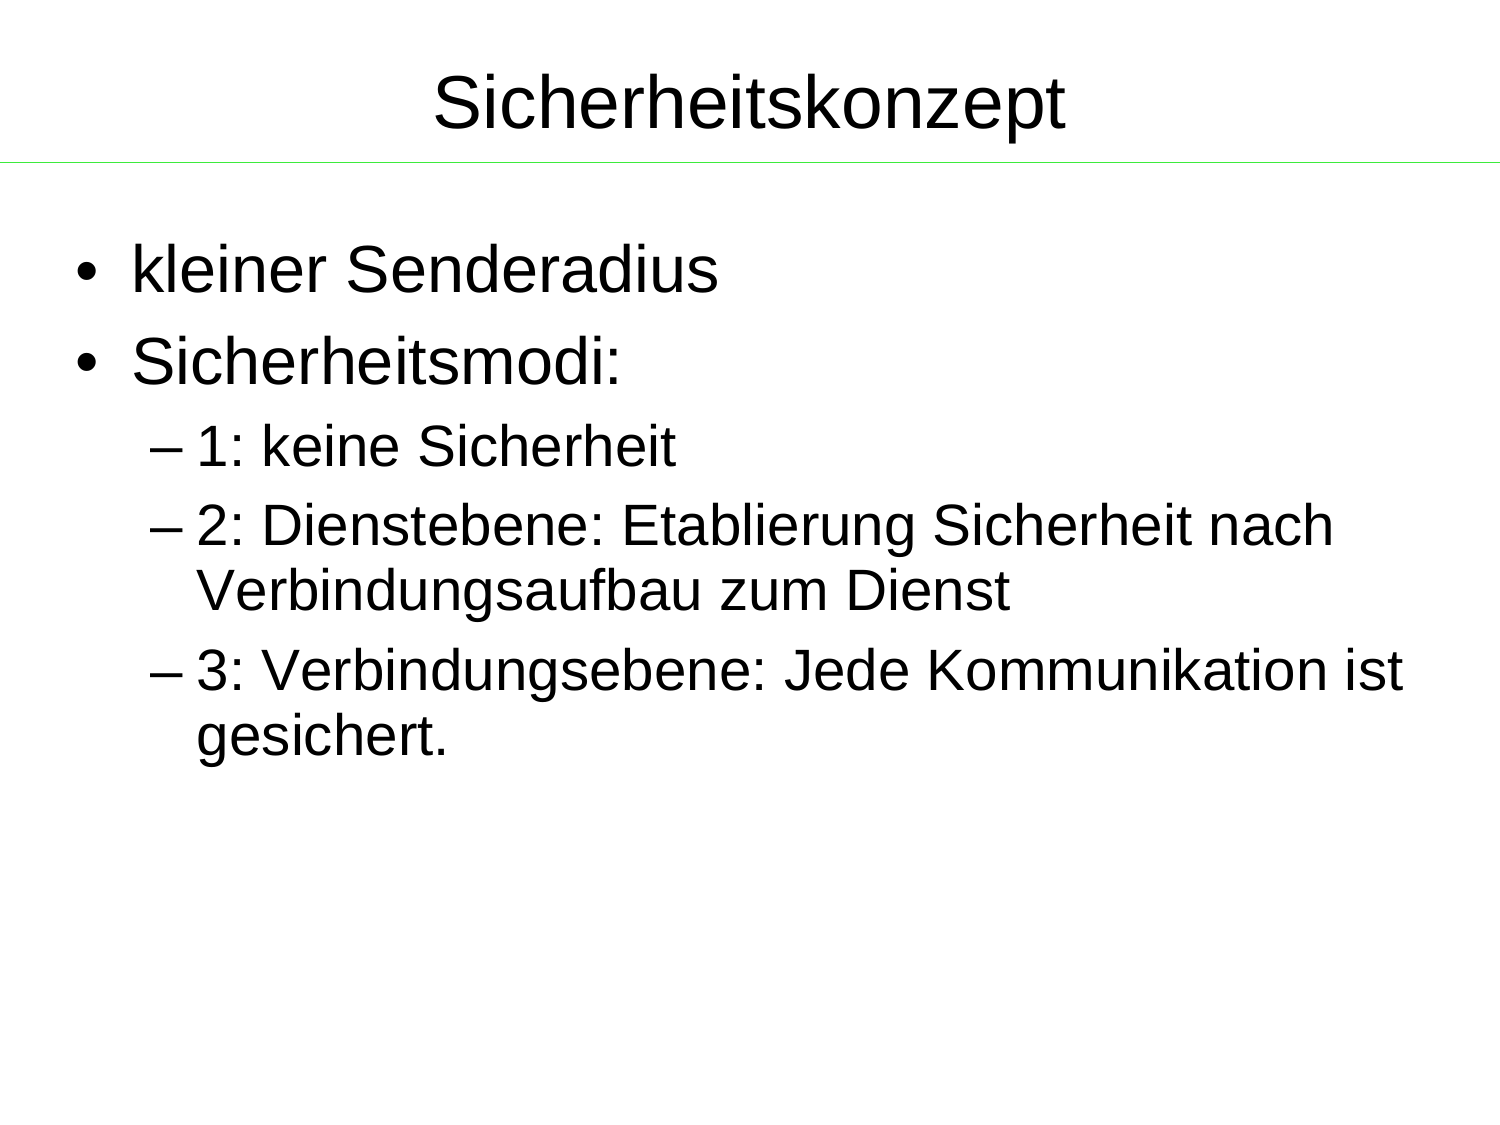

# Sicherheitskonzept
kleiner Senderadius
Sicherheitsmodi:
1: keine Sicherheit
2: Dienstebene: Etablierung Sicherheit nach Verbindungsaufbau zum Dienst
3: Verbindungsebene: Jede Kommunikation ist gesichert.